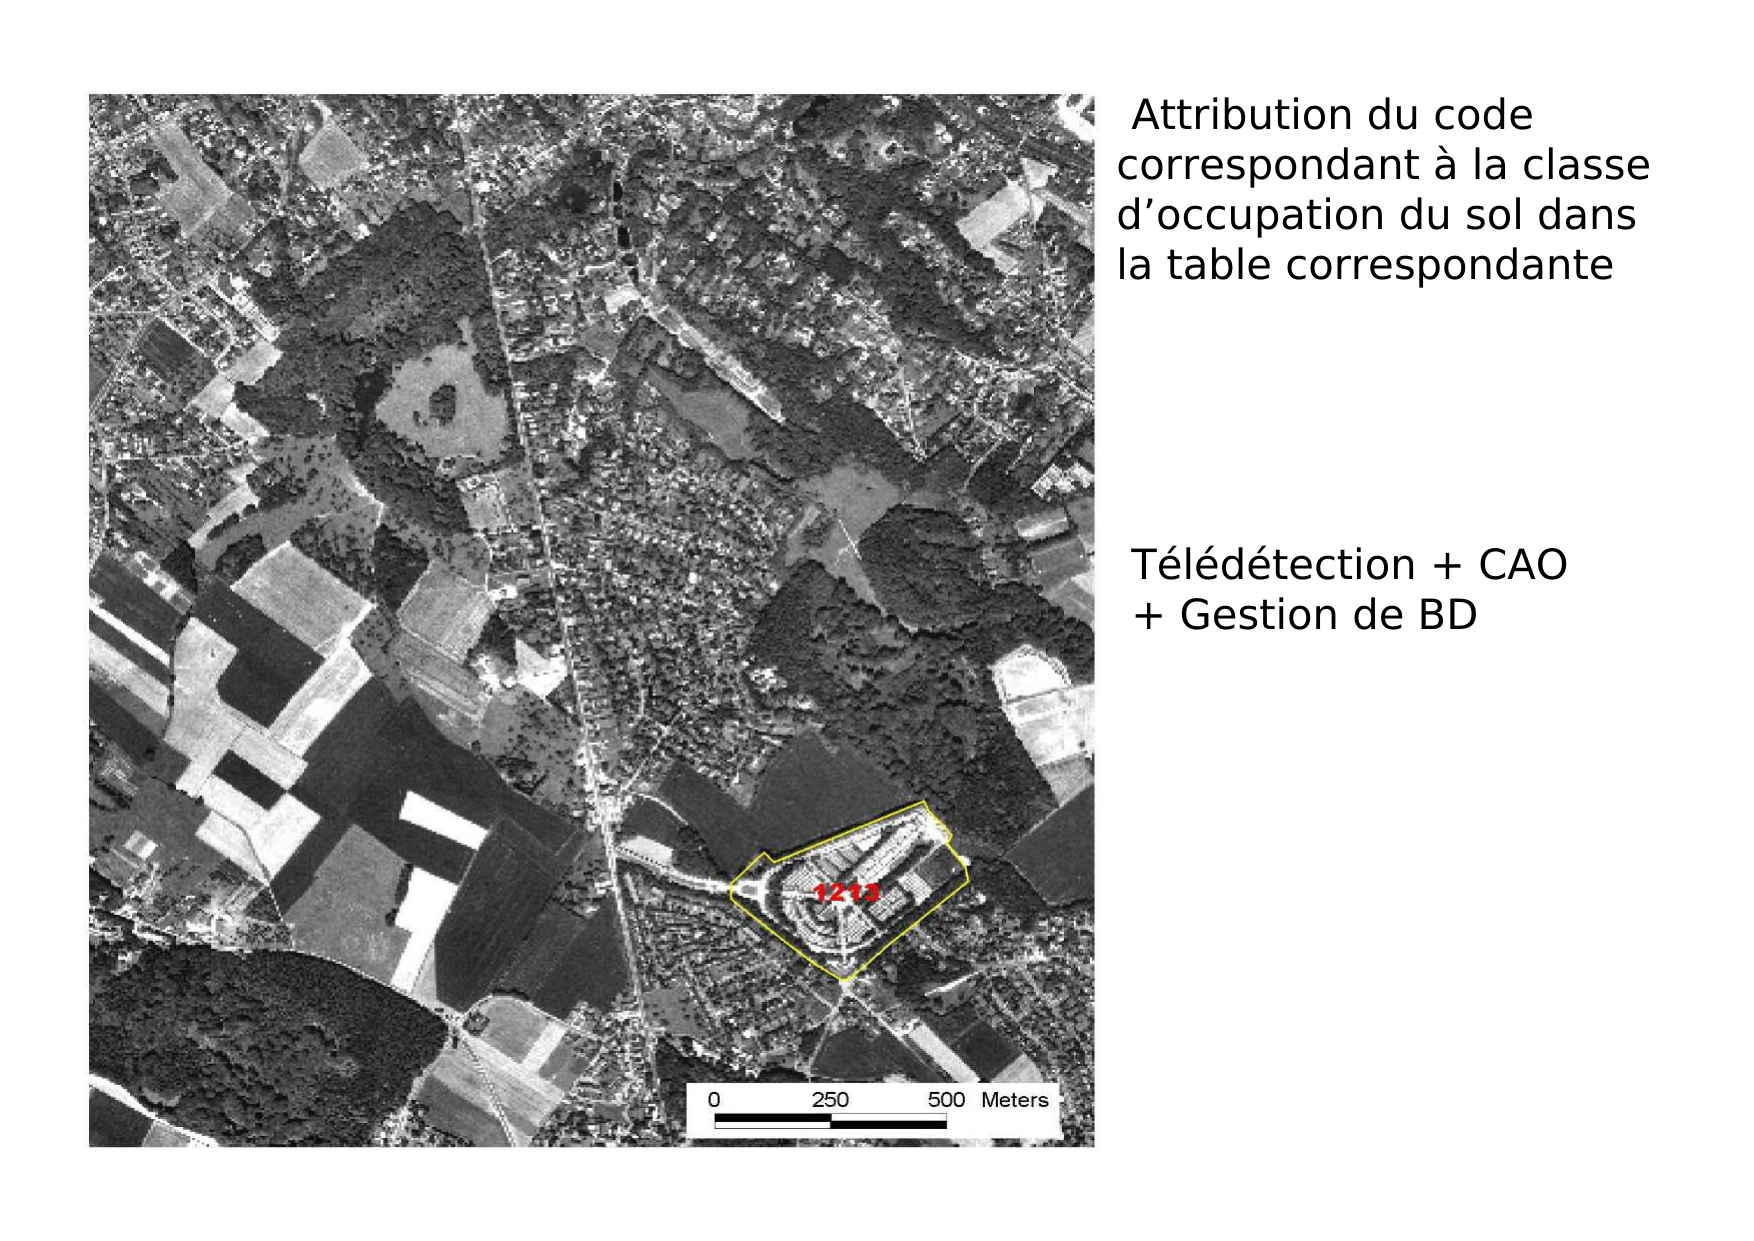

Attribution du code correspondant à la classe d’occupation du sol dans la table correspondante
Télédétection + CAO
+ Gestion de BD
GEOG-F-302 - SIG - Applications - Eléonore WOLFF